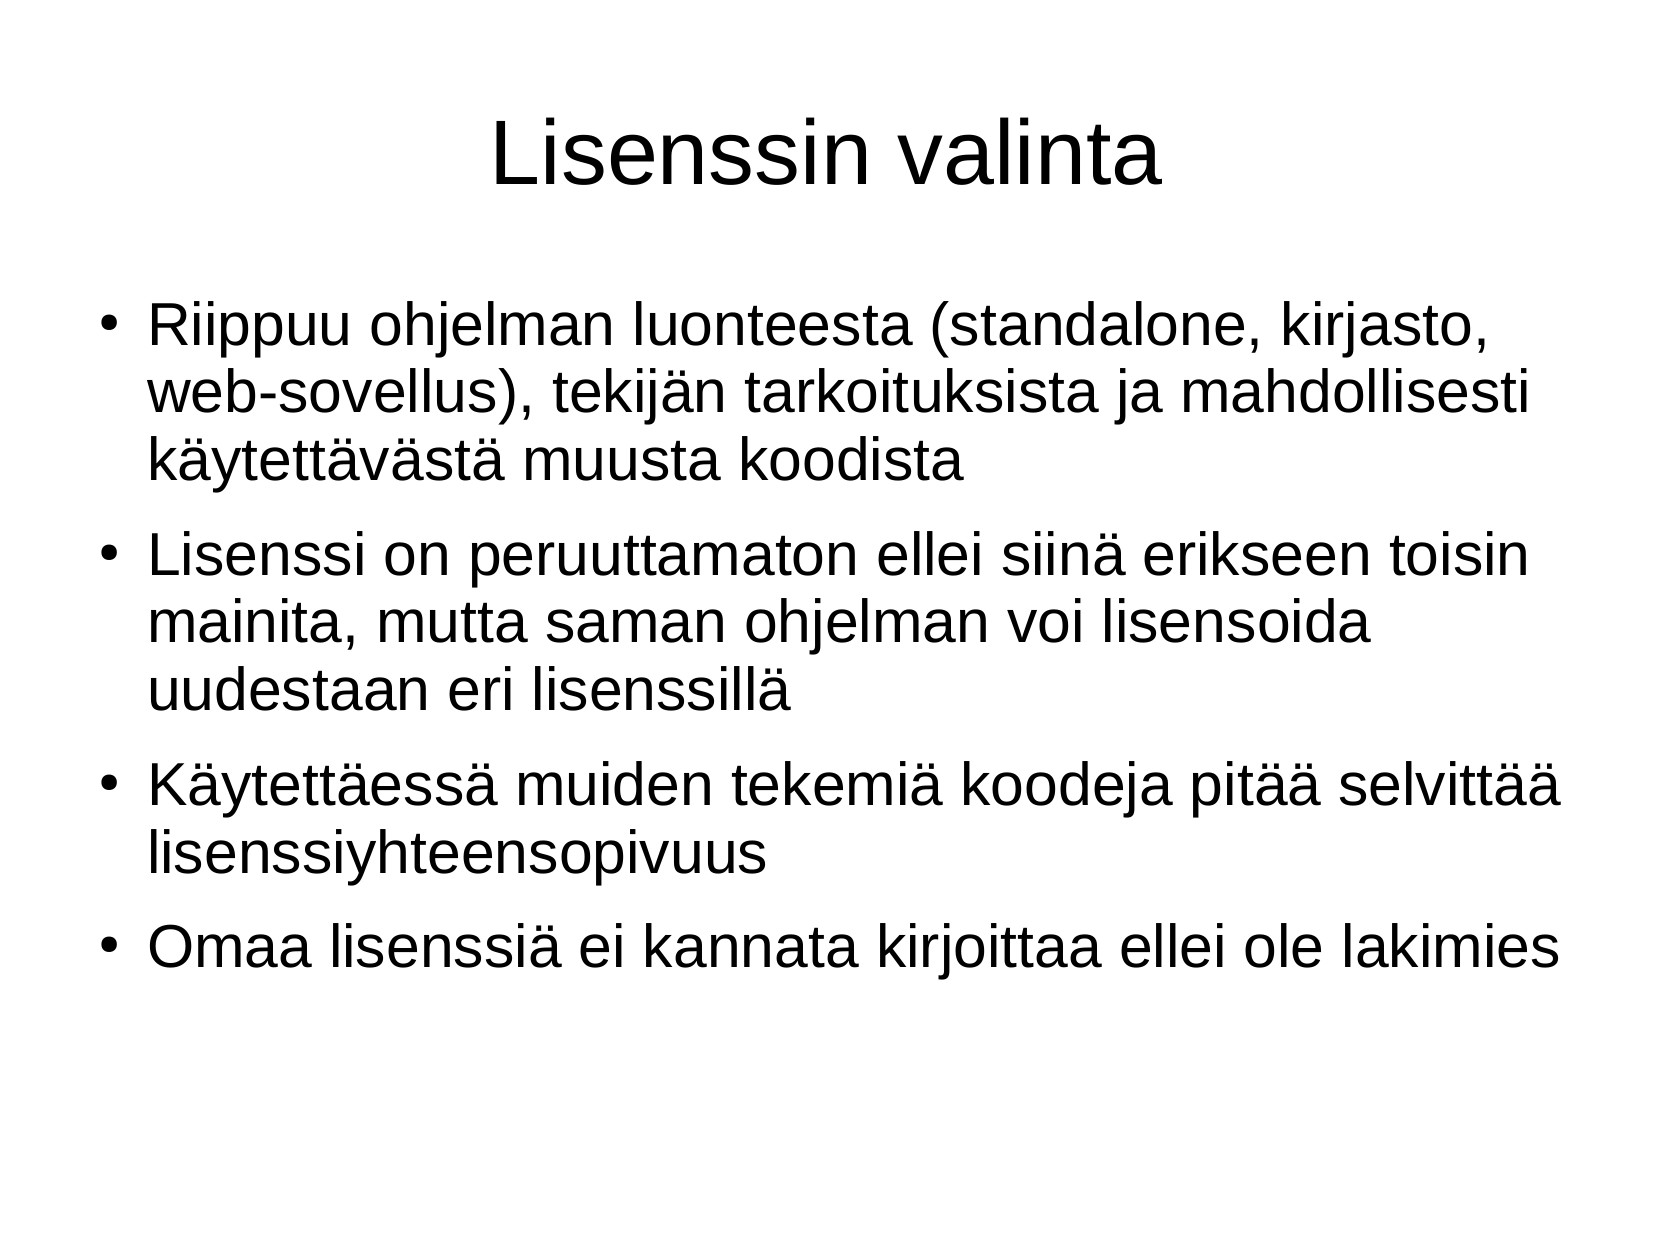

# Lisenssin valinta
Riippuu ohjelman luonteesta (standalone, kirjasto, web-sovellus), tekijän tarkoituksista ja mahdollisesti käytettävästä muusta koodista
Lisenssi on peruuttamaton ellei siinä erikseen toisin mainita, mutta saman ohjelman voi lisensoida uudestaan eri lisenssillä
Käytettäessä muiden tekemiä koodeja pitää selvittää lisenssiyhteensopivuus
Omaa lisenssiä ei kannata kirjoittaa ellei ole lakimies